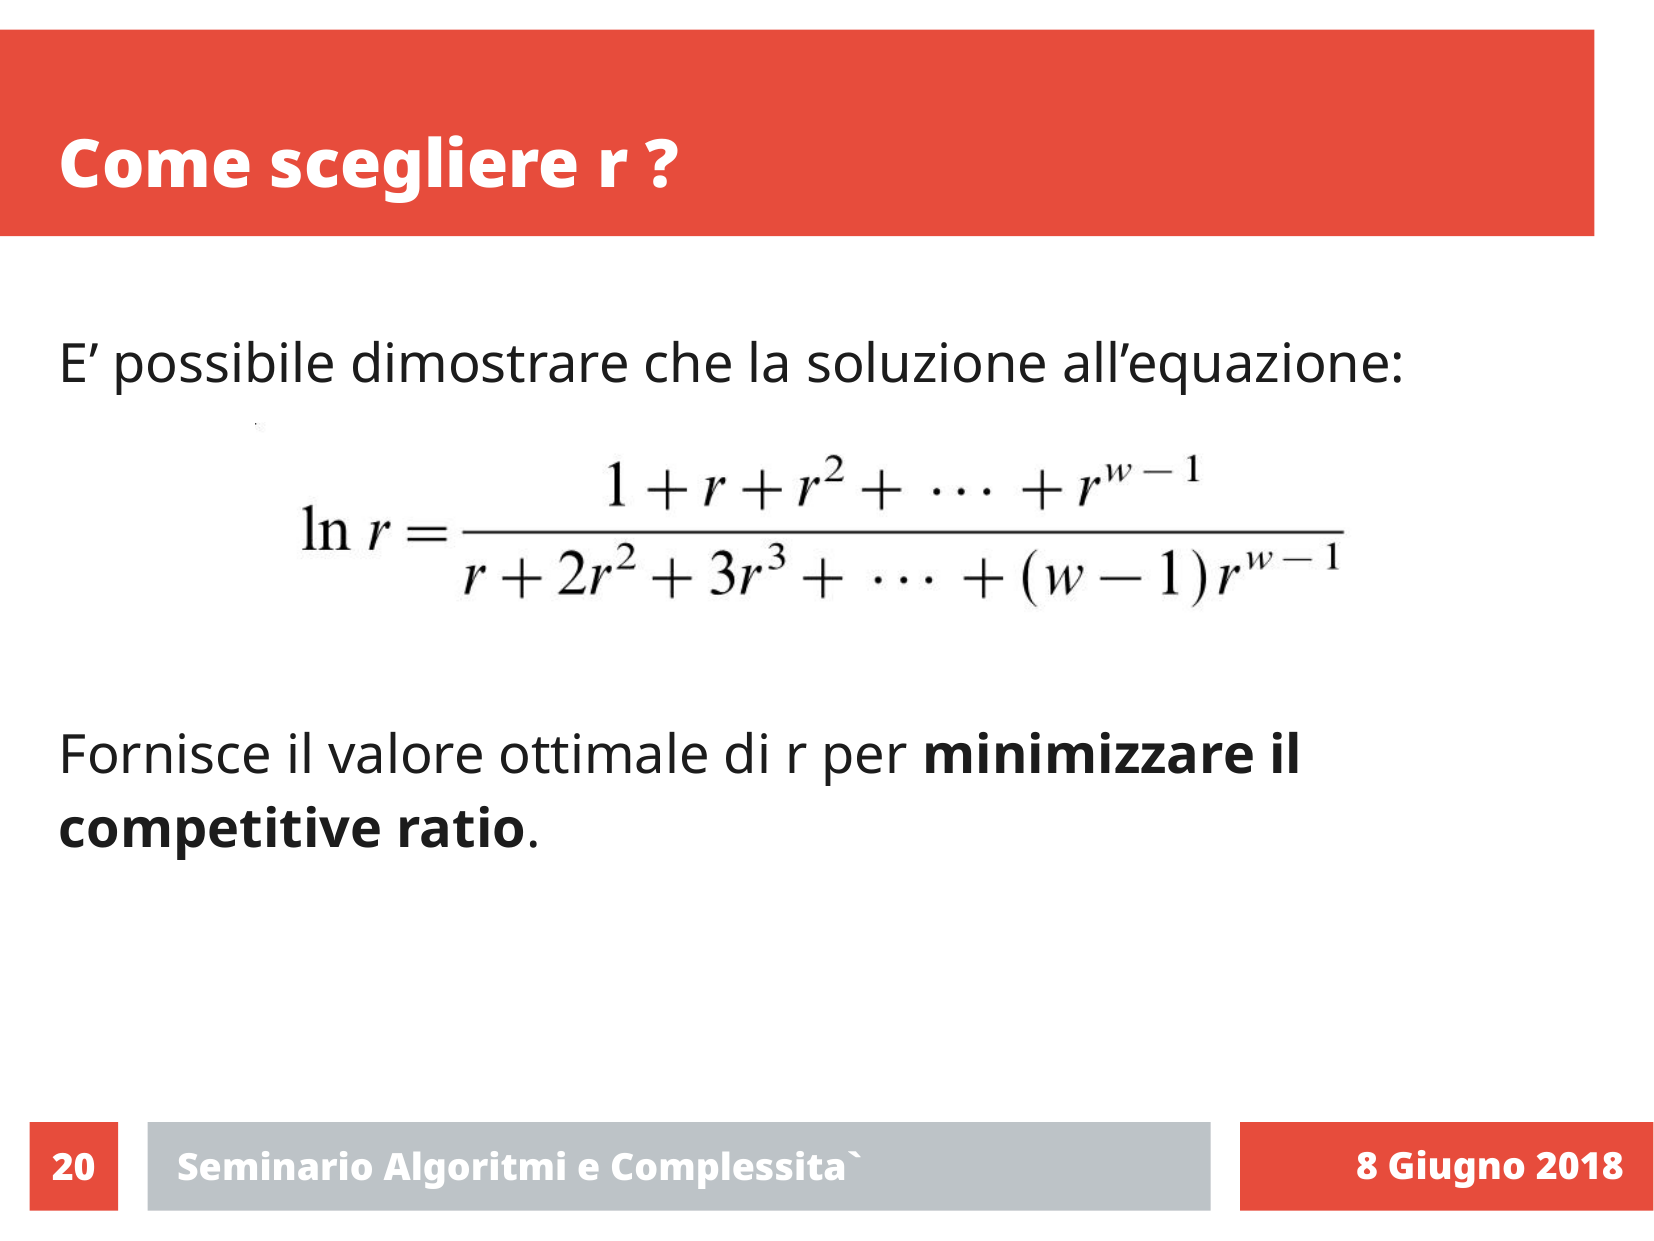

# Come scegliere r ?
E’ possibile dimostrare che la soluzione all’equazione:
Fornisce il valore ottimale di r per minimizzare il competitive ratio.
20
8 Giugno 2018